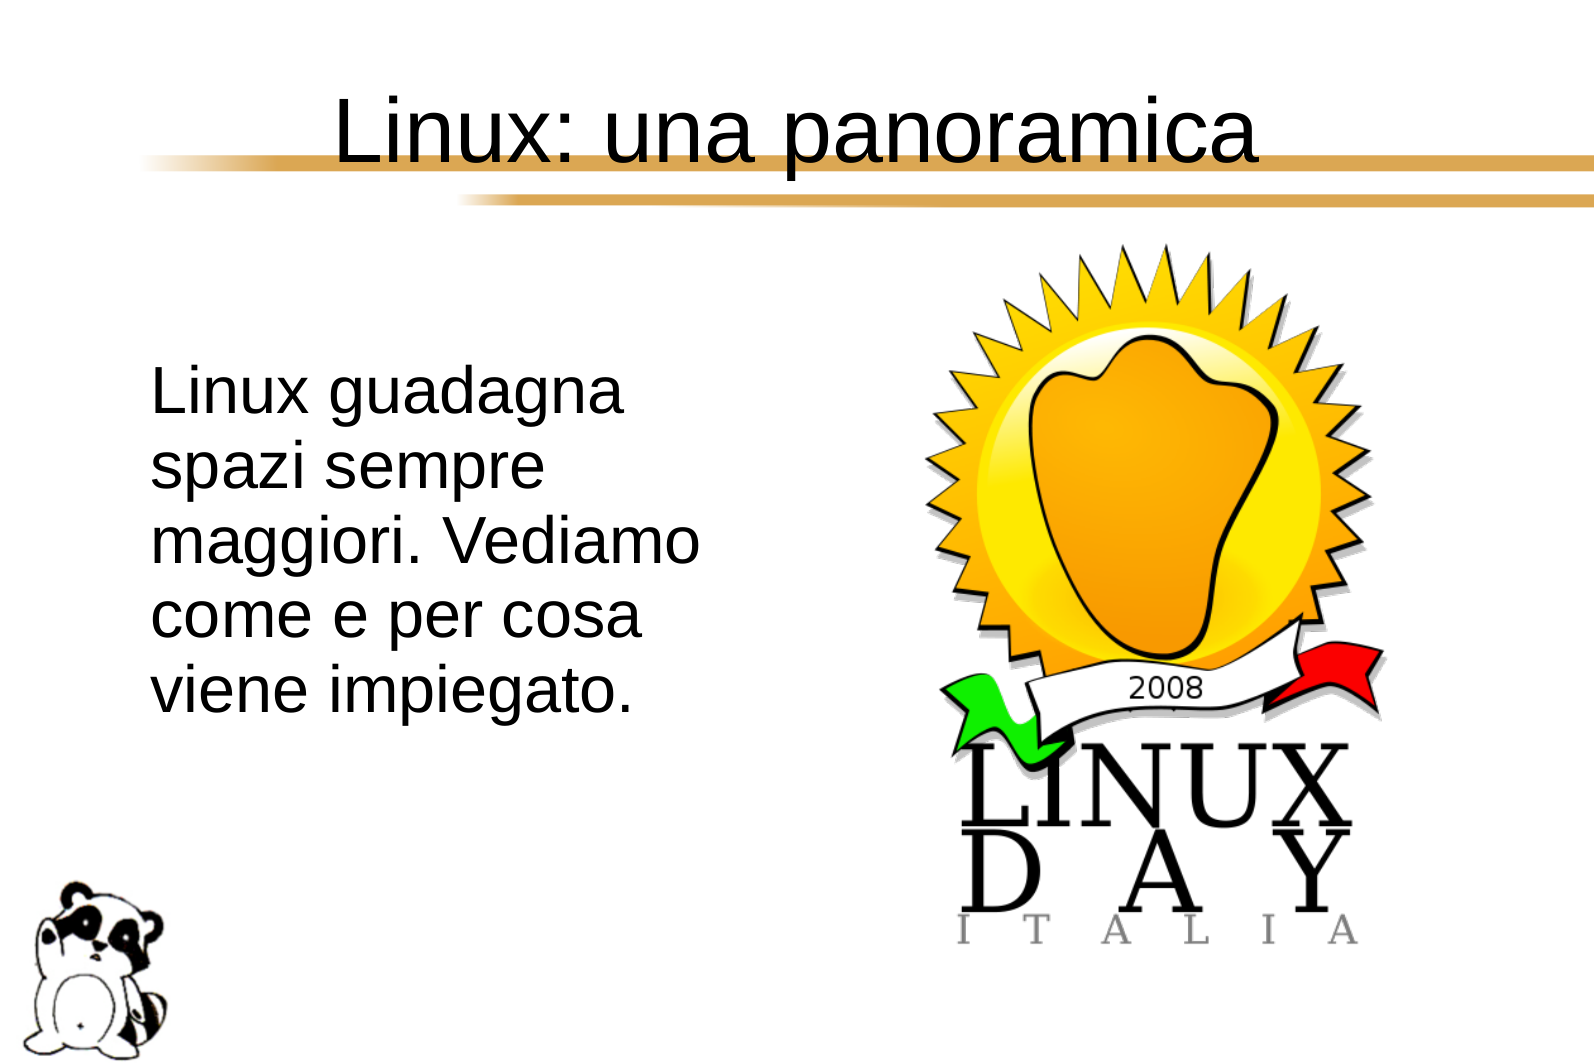

# Linux: una panoramica
Linux guadagna spazi sempre maggiori. Vediamo come e per cosa viene impiegato.